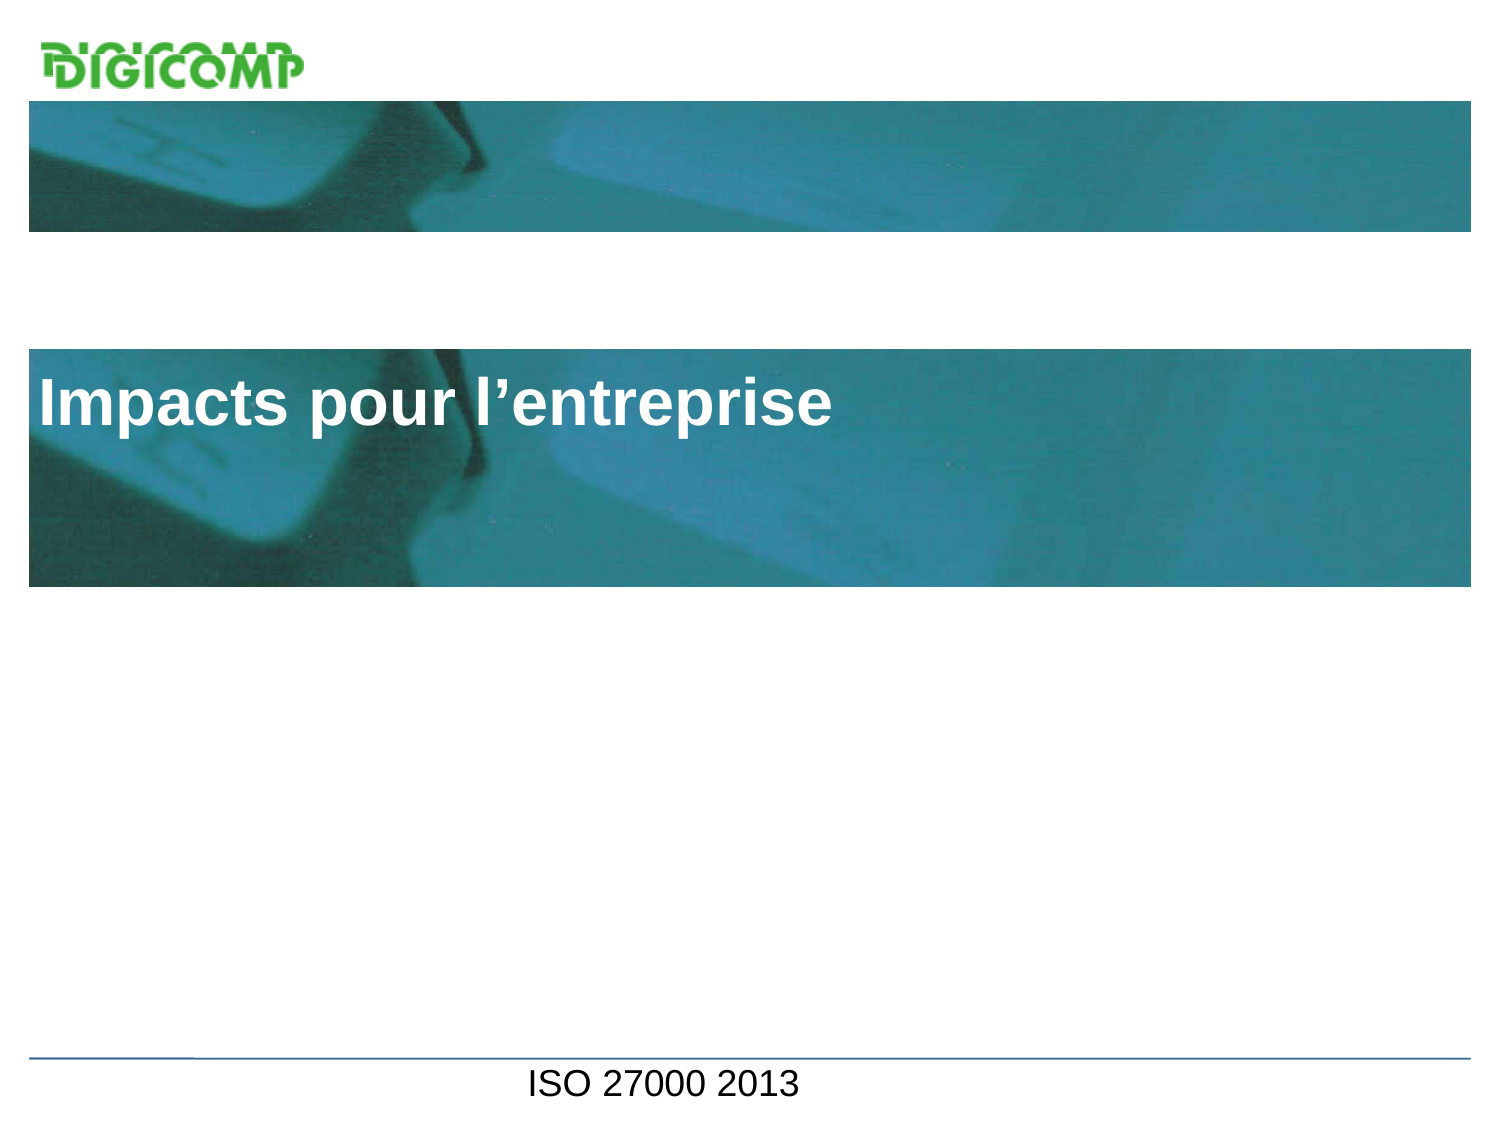

# Impacts pour l’entreprise
Certifications
Implémentation
Formation
ISO 27000 2013